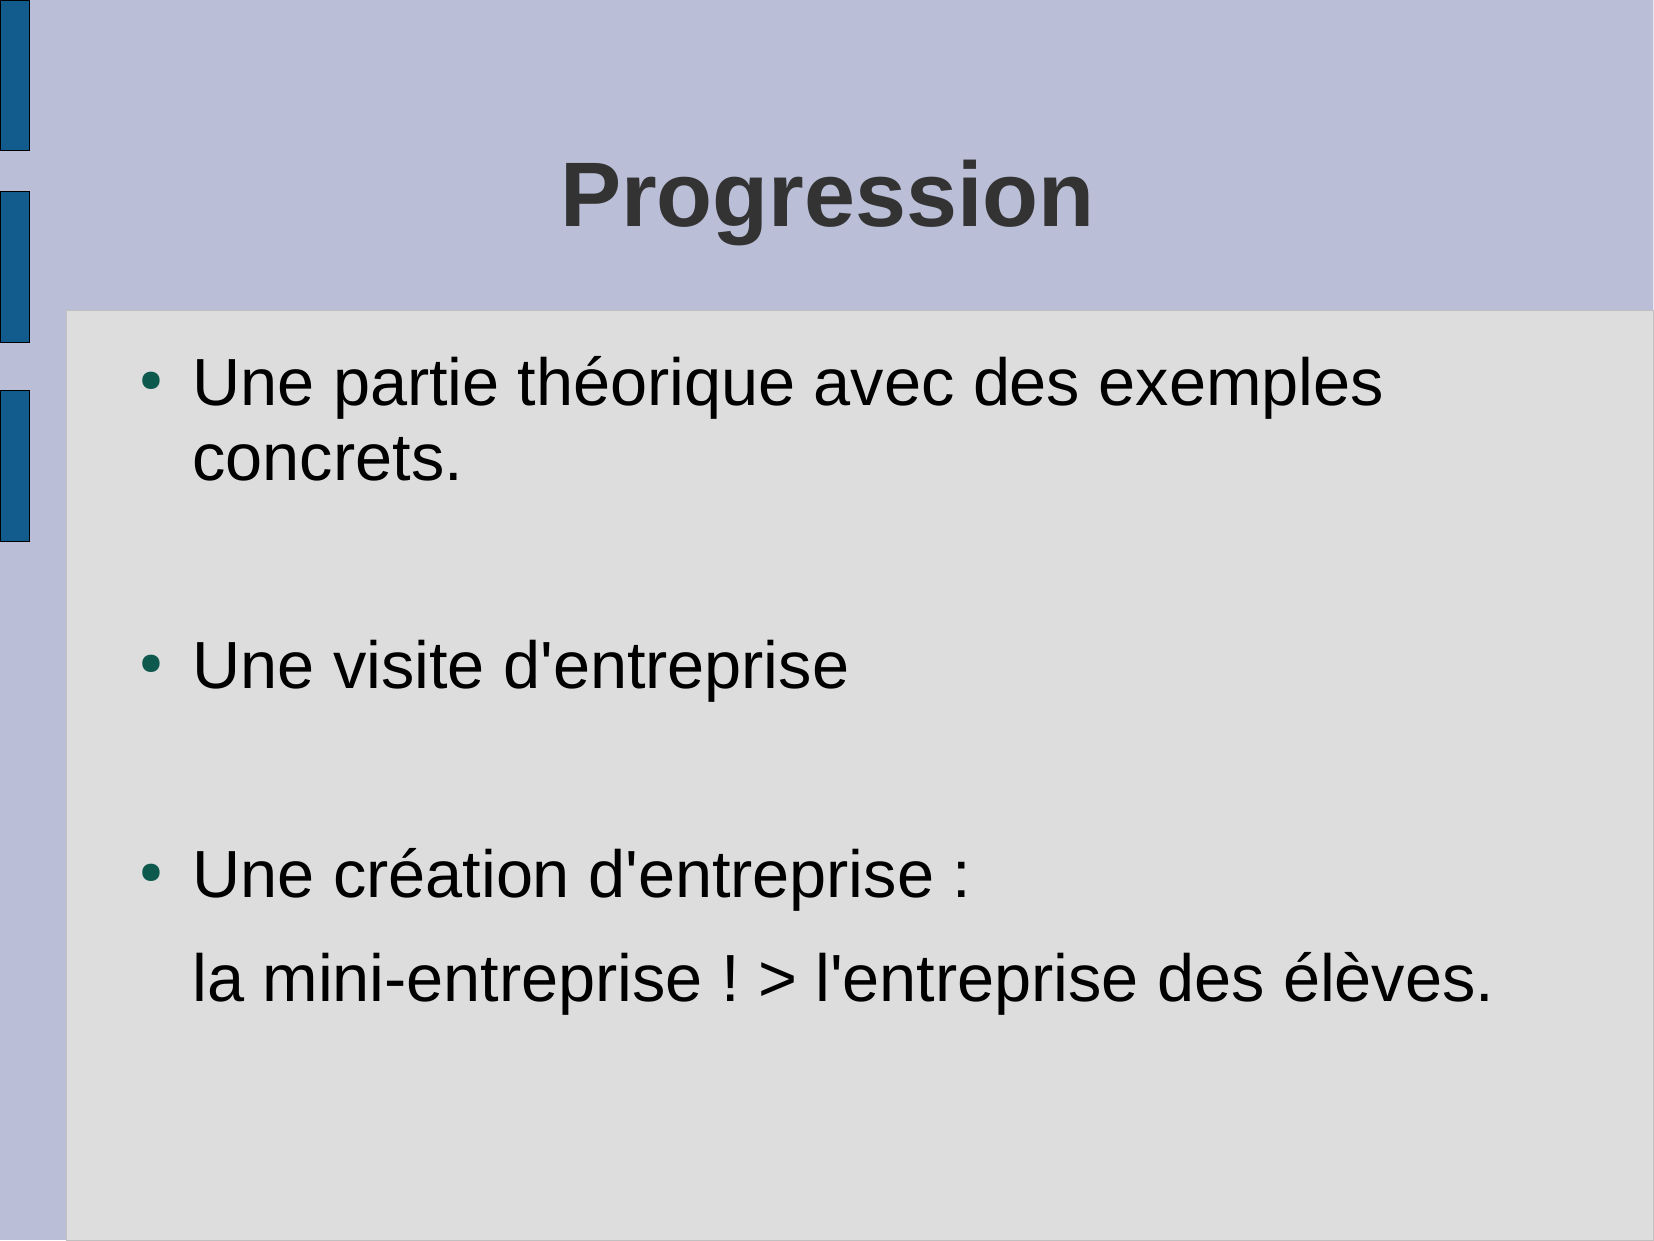

# Progression
Une partie théorique avec des exemples concrets.
Une visite d'entreprise
Une création d'entreprise :
la mini-entreprise ! > l'entreprise des élèves.